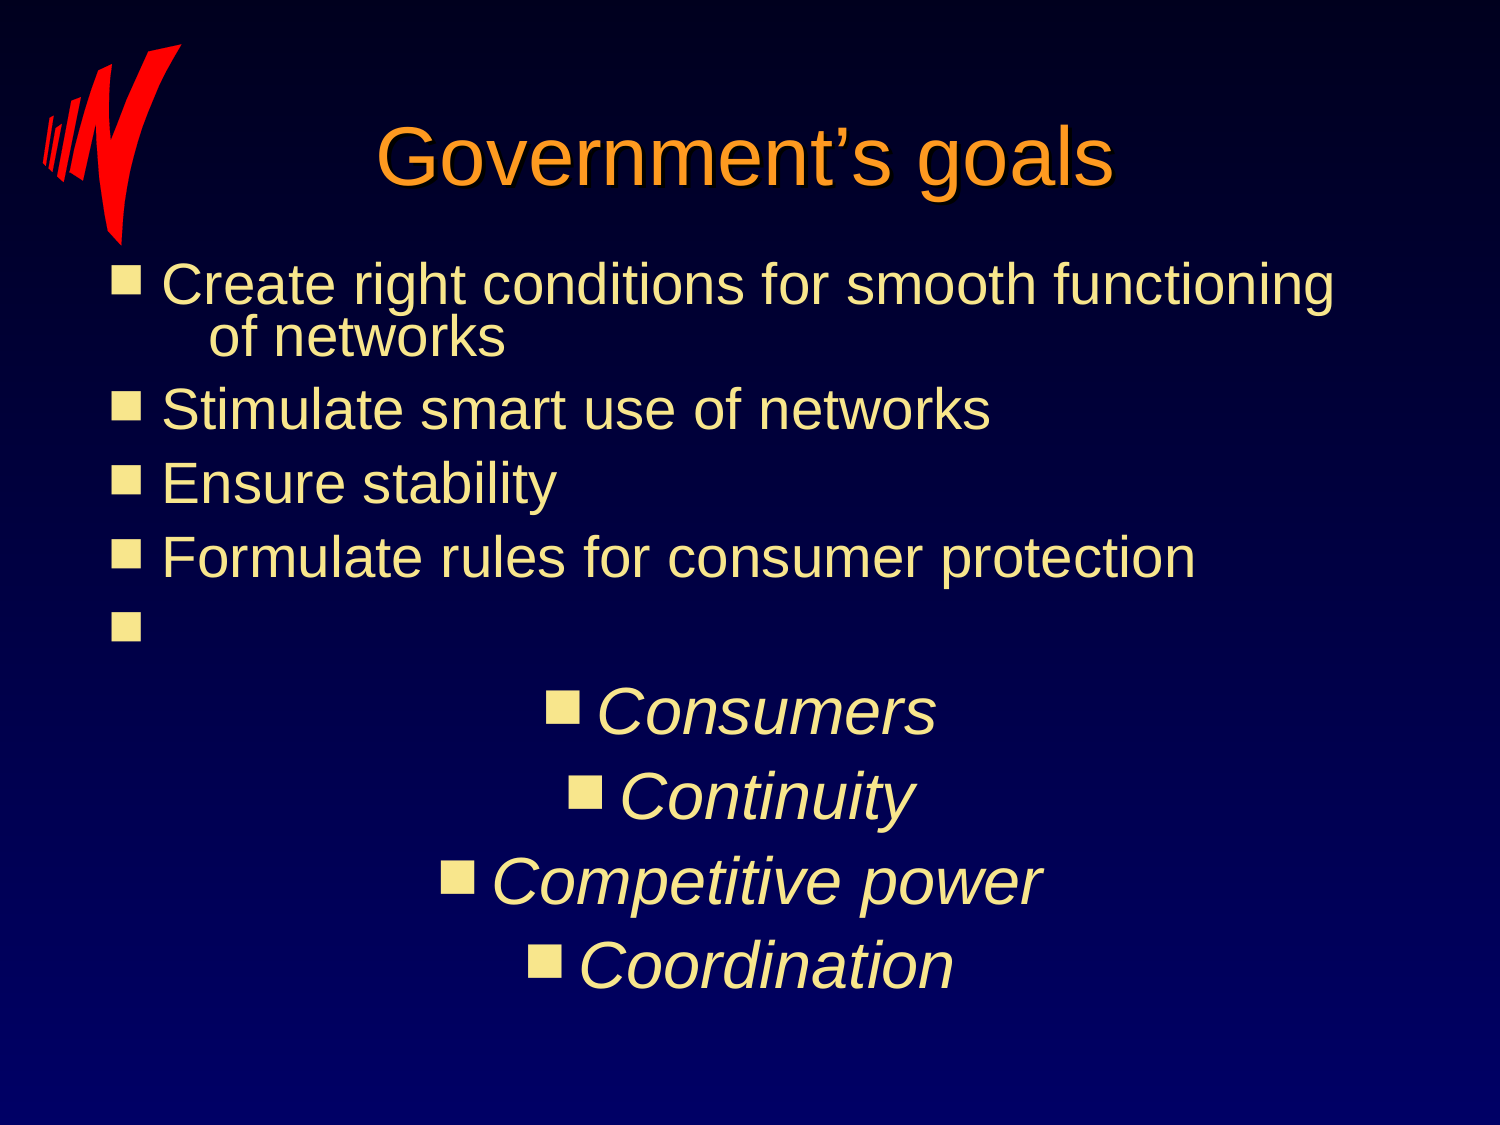

# Government’s goals
Create right conditions for smooth functioning of networks
Stimulate smart use of networks
Ensure stability
Formulate rules for consumer protection
Consumers
Continuity
Competitive power
Coordination